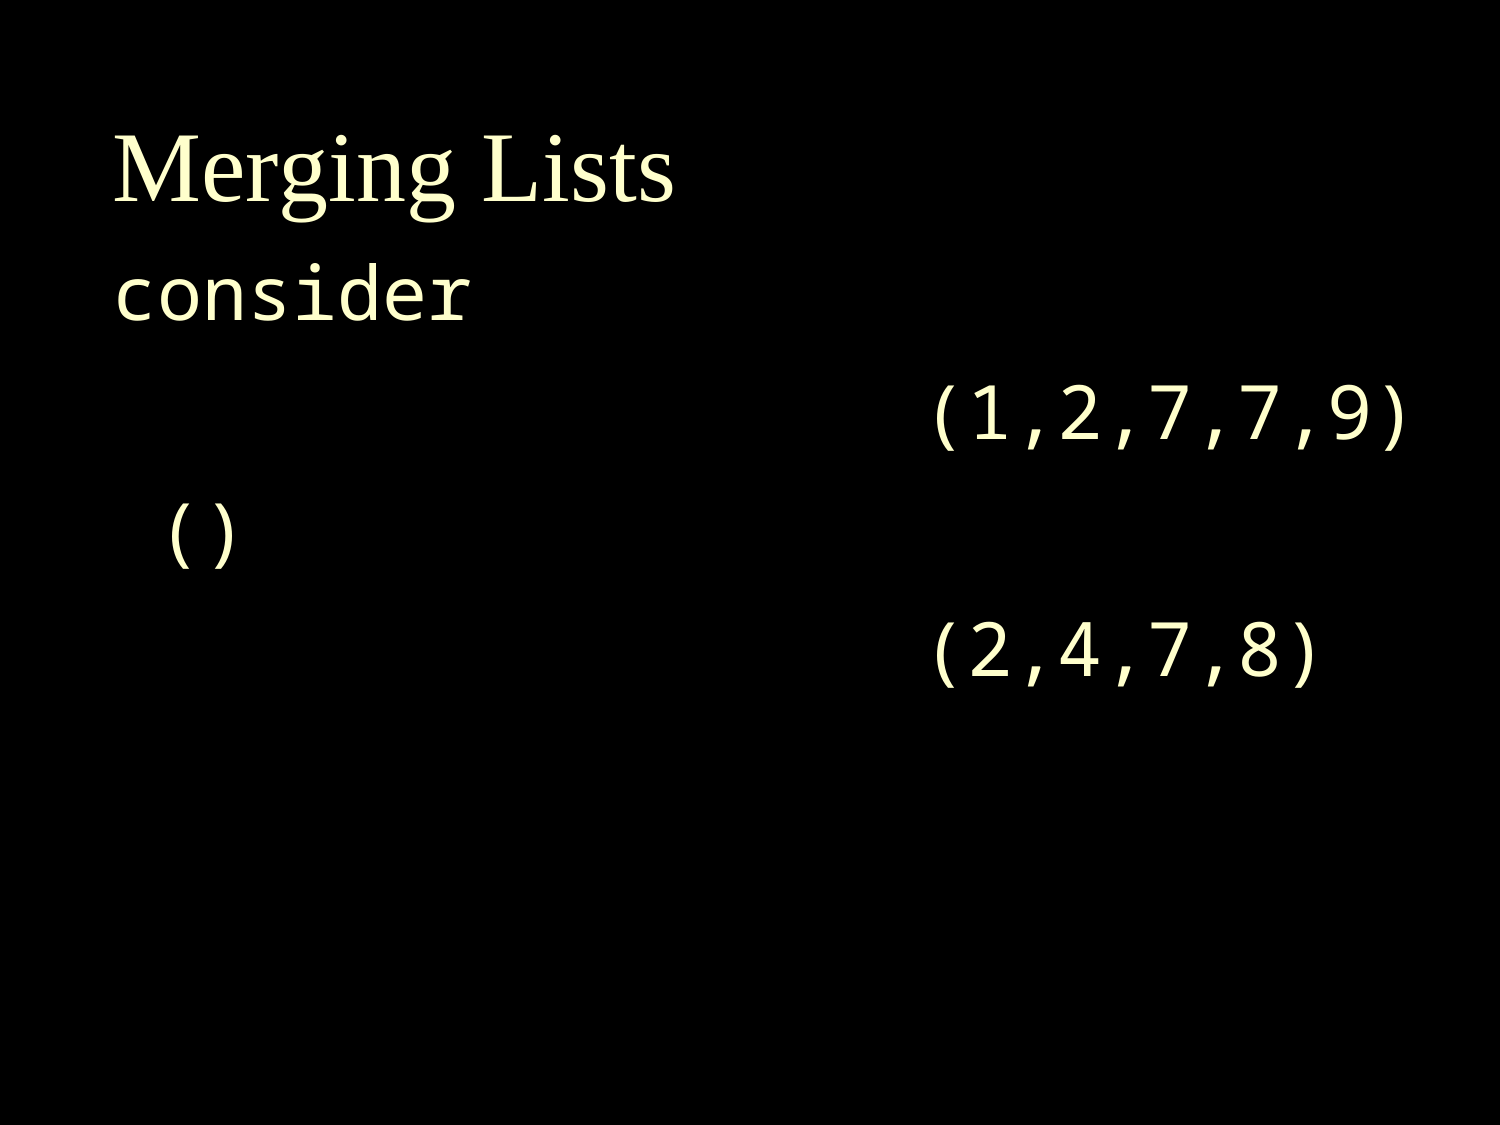

# Merging Lists
consider
 (1,2,7,7,9)
 ()
 (2,4,7,8)